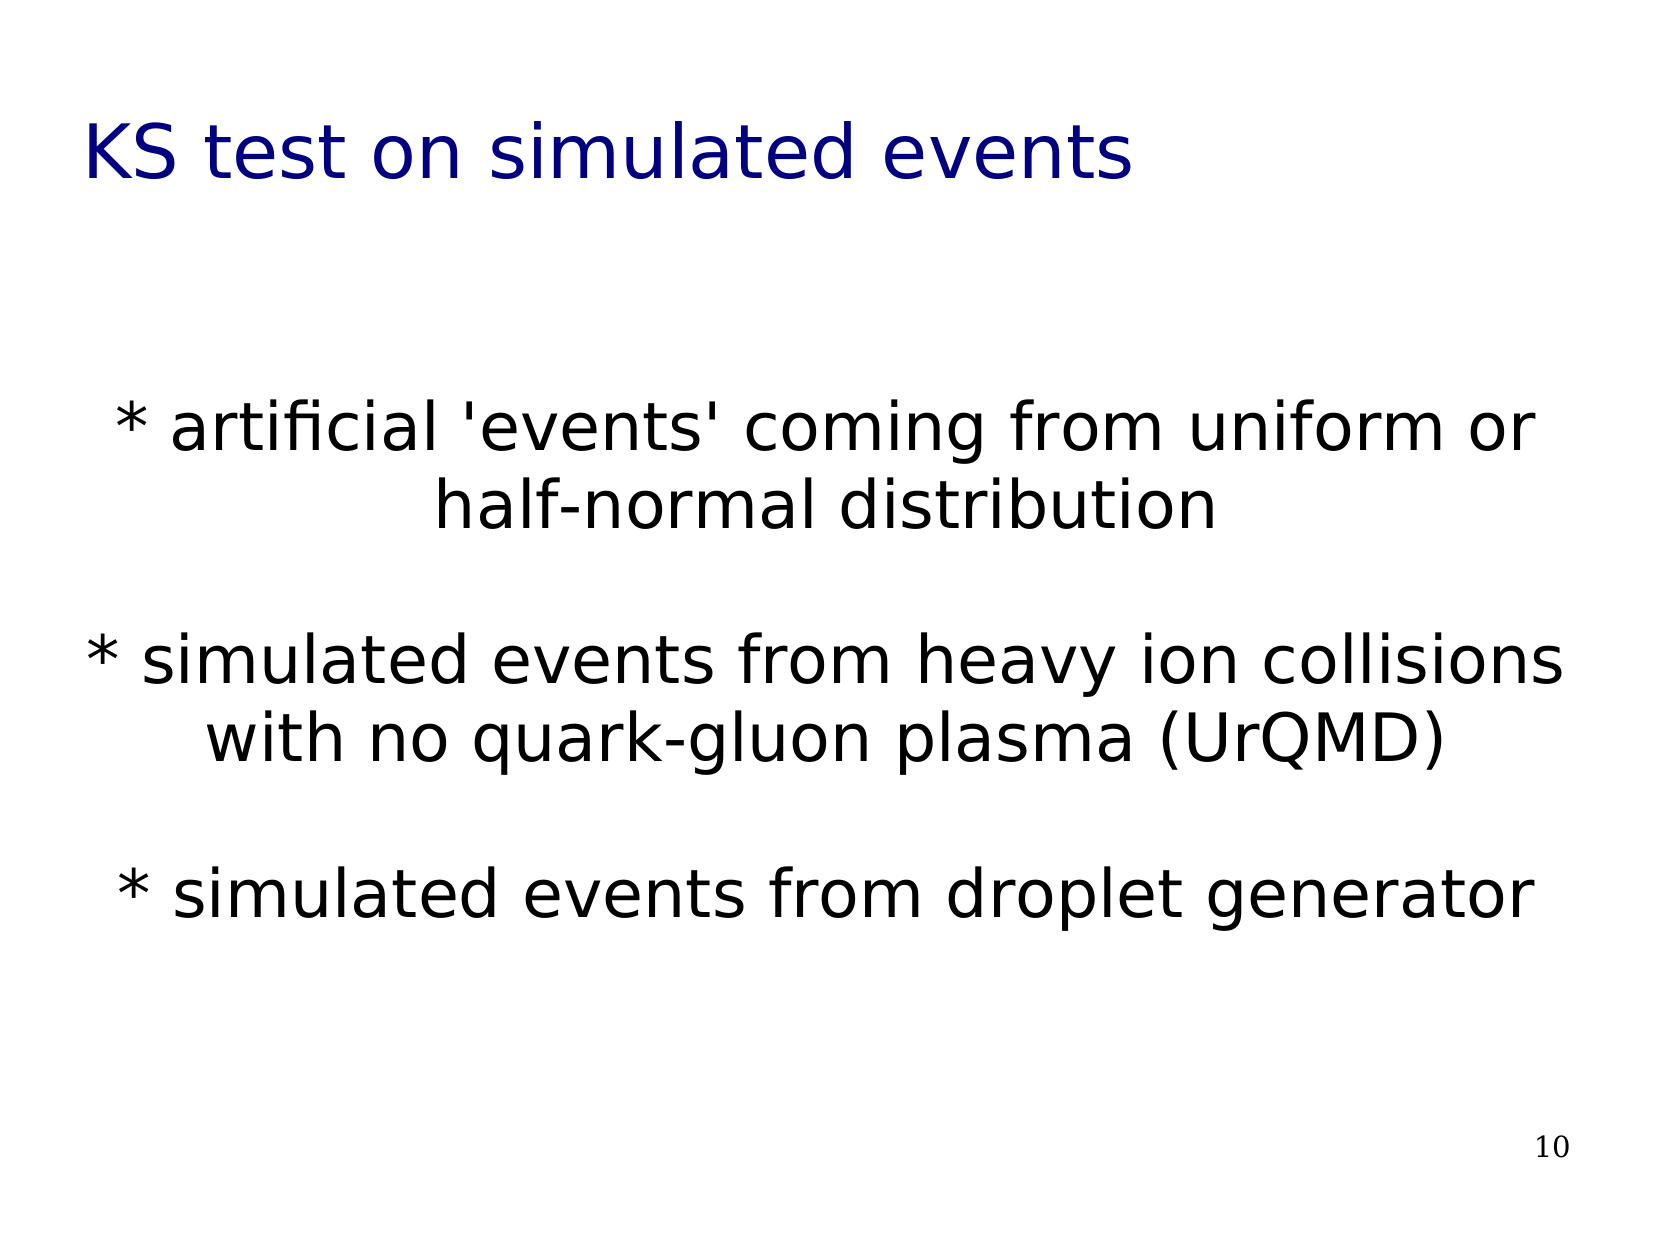

# KS test on simulated events
* artificial 'events' coming from uniform or half-normal distribution
* simulated events from heavy ion collisions with no quark-gluon plasma (UrQMD)
* simulated events from droplet generator
10